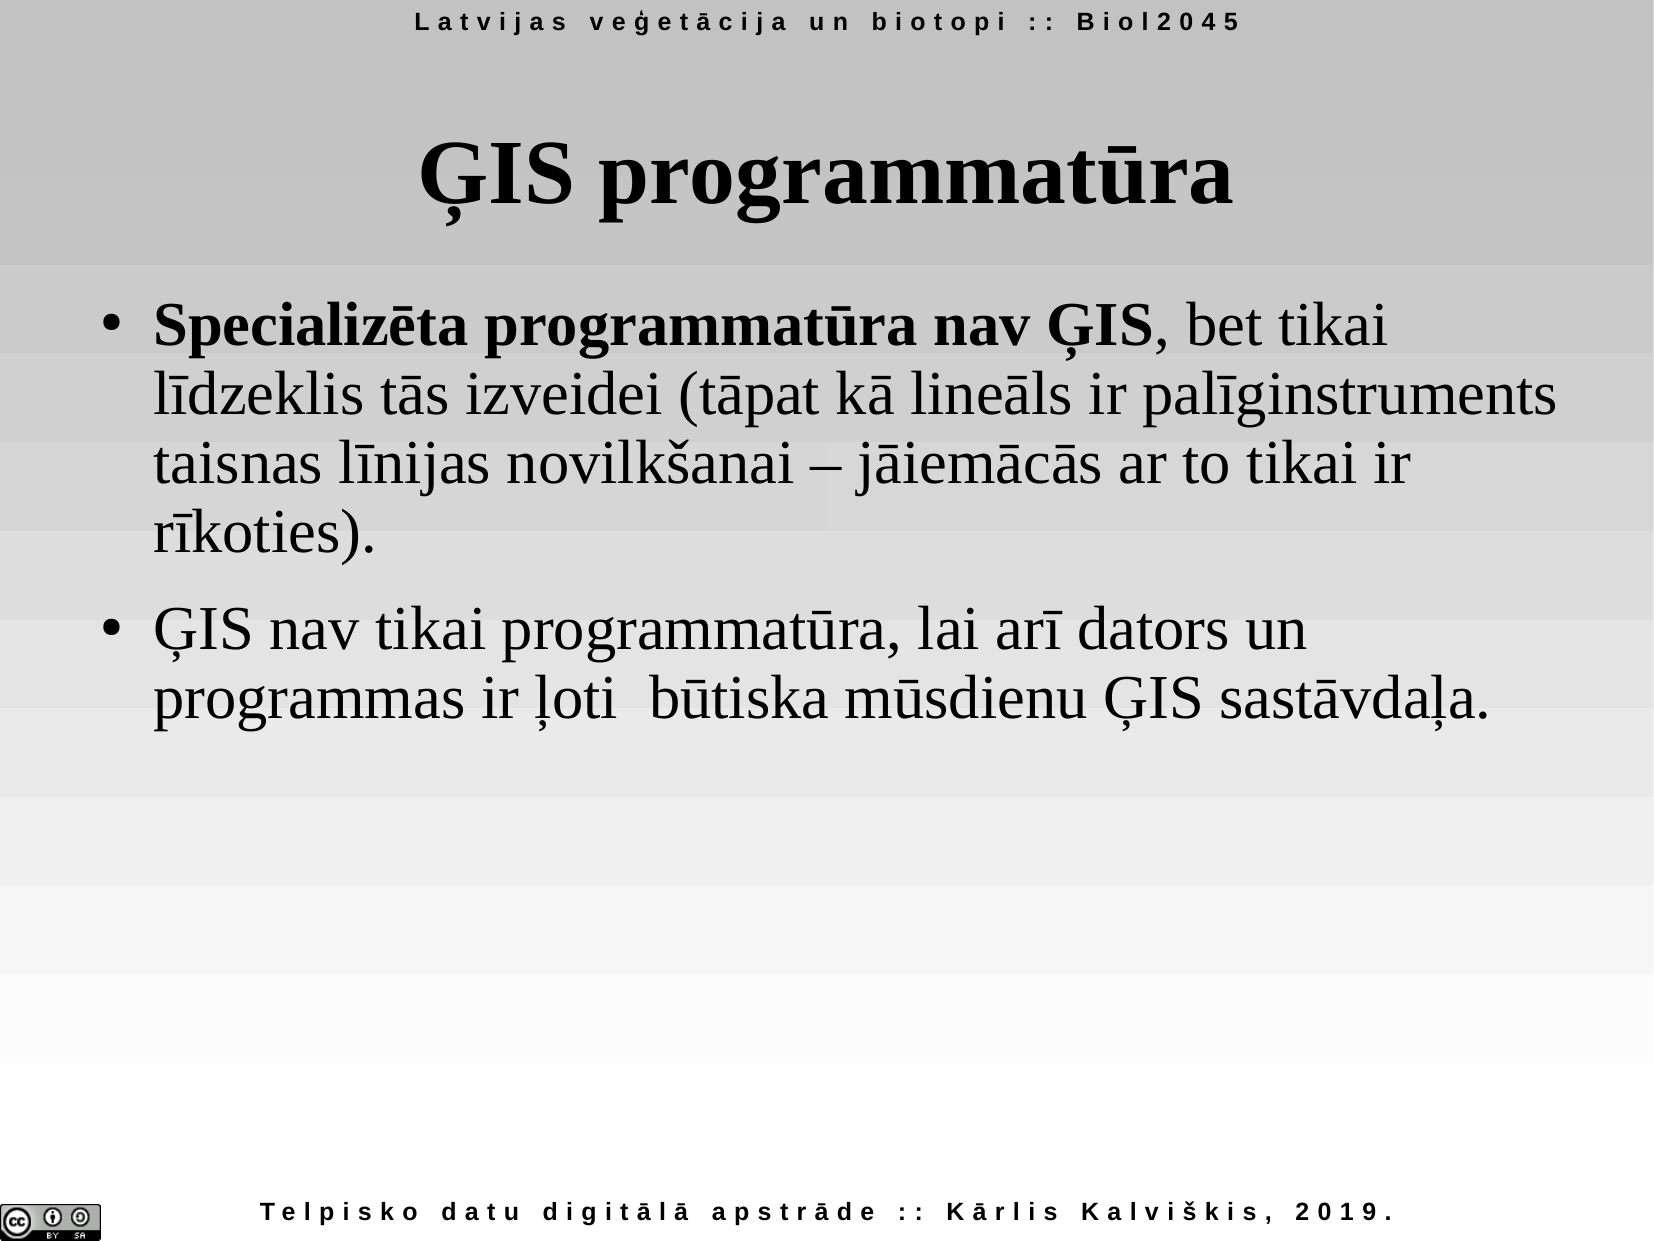

# ĢIS programmatūra
Specializēta programmatūra nav ĢIS, bet tikai līdzeklis tās izveidei (tāpat kā lineāls ir palīginstruments taisnas līnijas novilkšanai – jāiemācās ar to tikai ir rīkoties).
ĢIS nav tikai programmatūra, lai arī dators un programmas ir ļoti būtiska mūsdienu ĢIS sastāvdaļa.